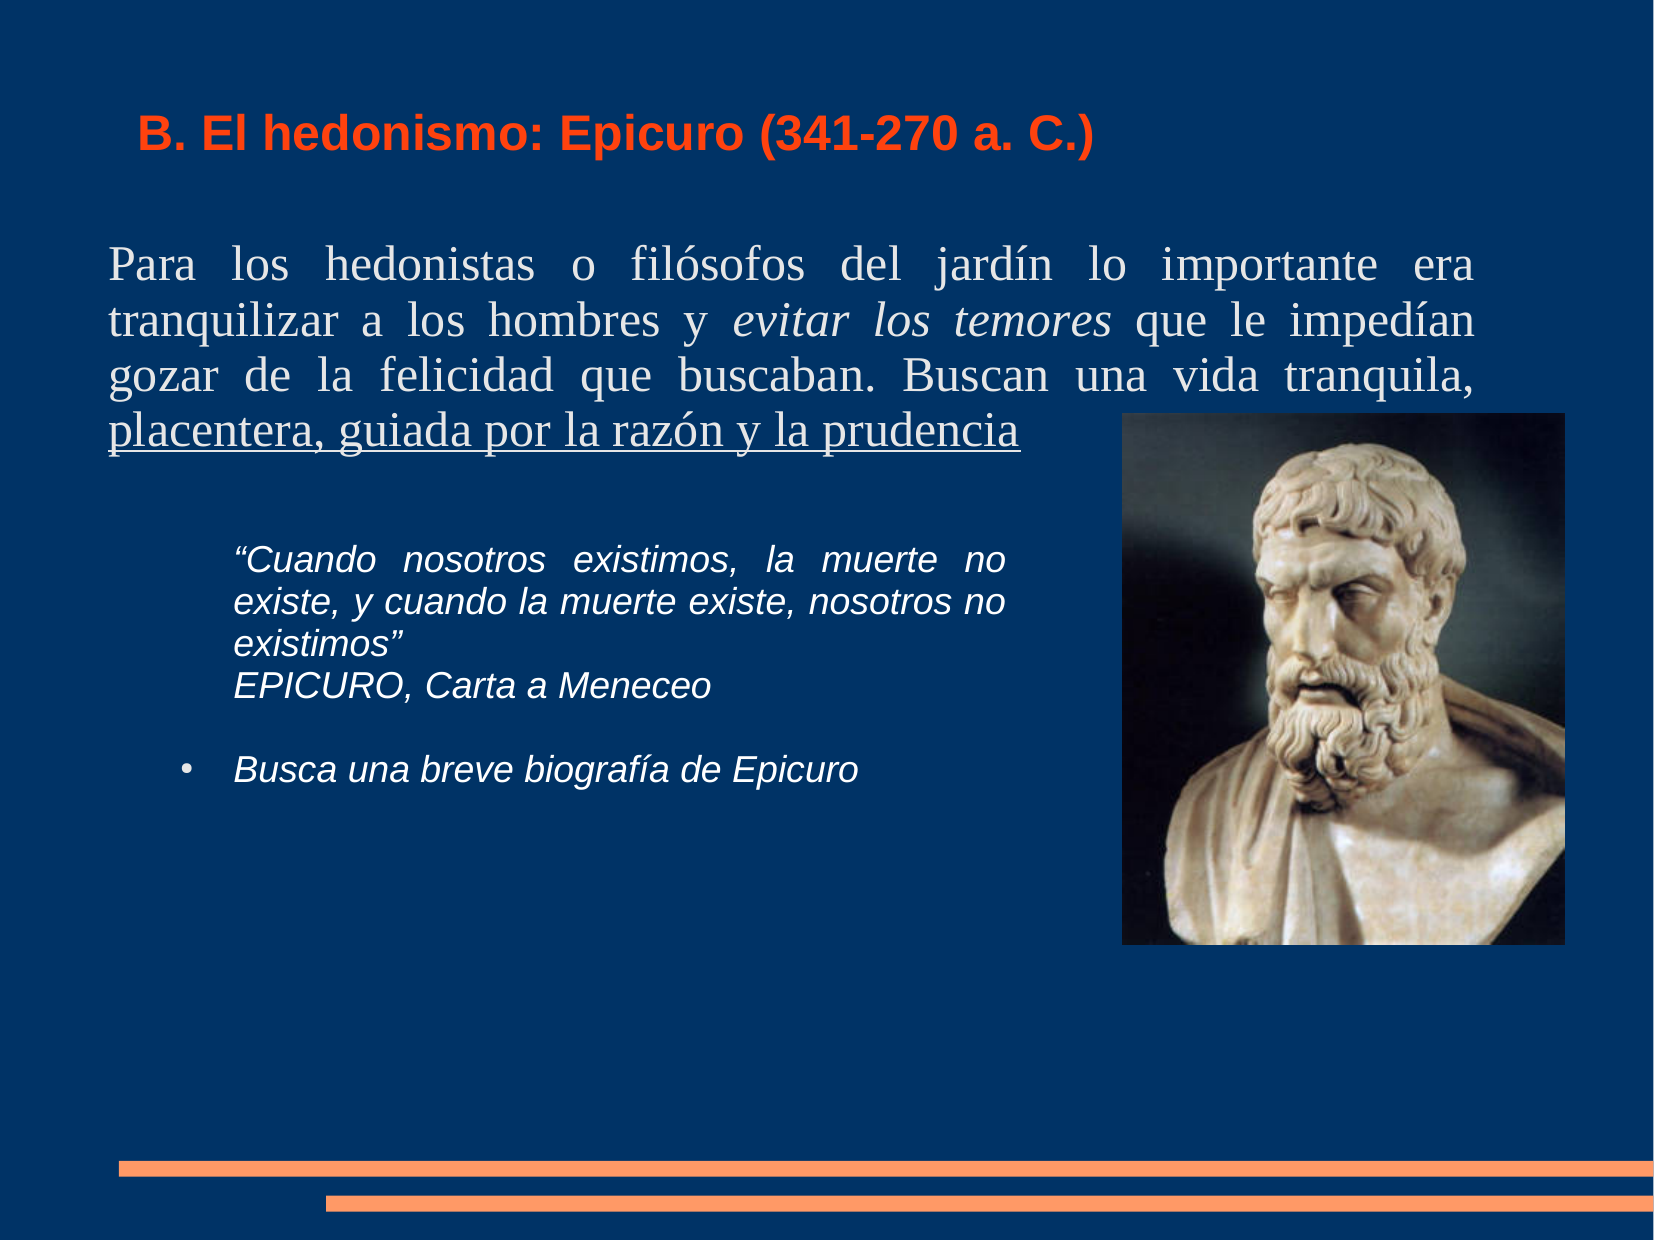

# B. El hedonismo: Epicuro (341-270 a. C.)
Para los hedonistas o filósofos del jardín lo importante era tranquilizar a los hombres y evitar los temores que le impedían gozar de la felicidad que buscaban. Buscan una vida tranquila, placentera, guiada por la razón y la prudencia
“Cuando nosotros existimos, la muerte no existe, y cuando la muerte existe, nosotros no existimos”
EPICURO, Carta a Meneceo
Busca una breve biografía de Epicuro